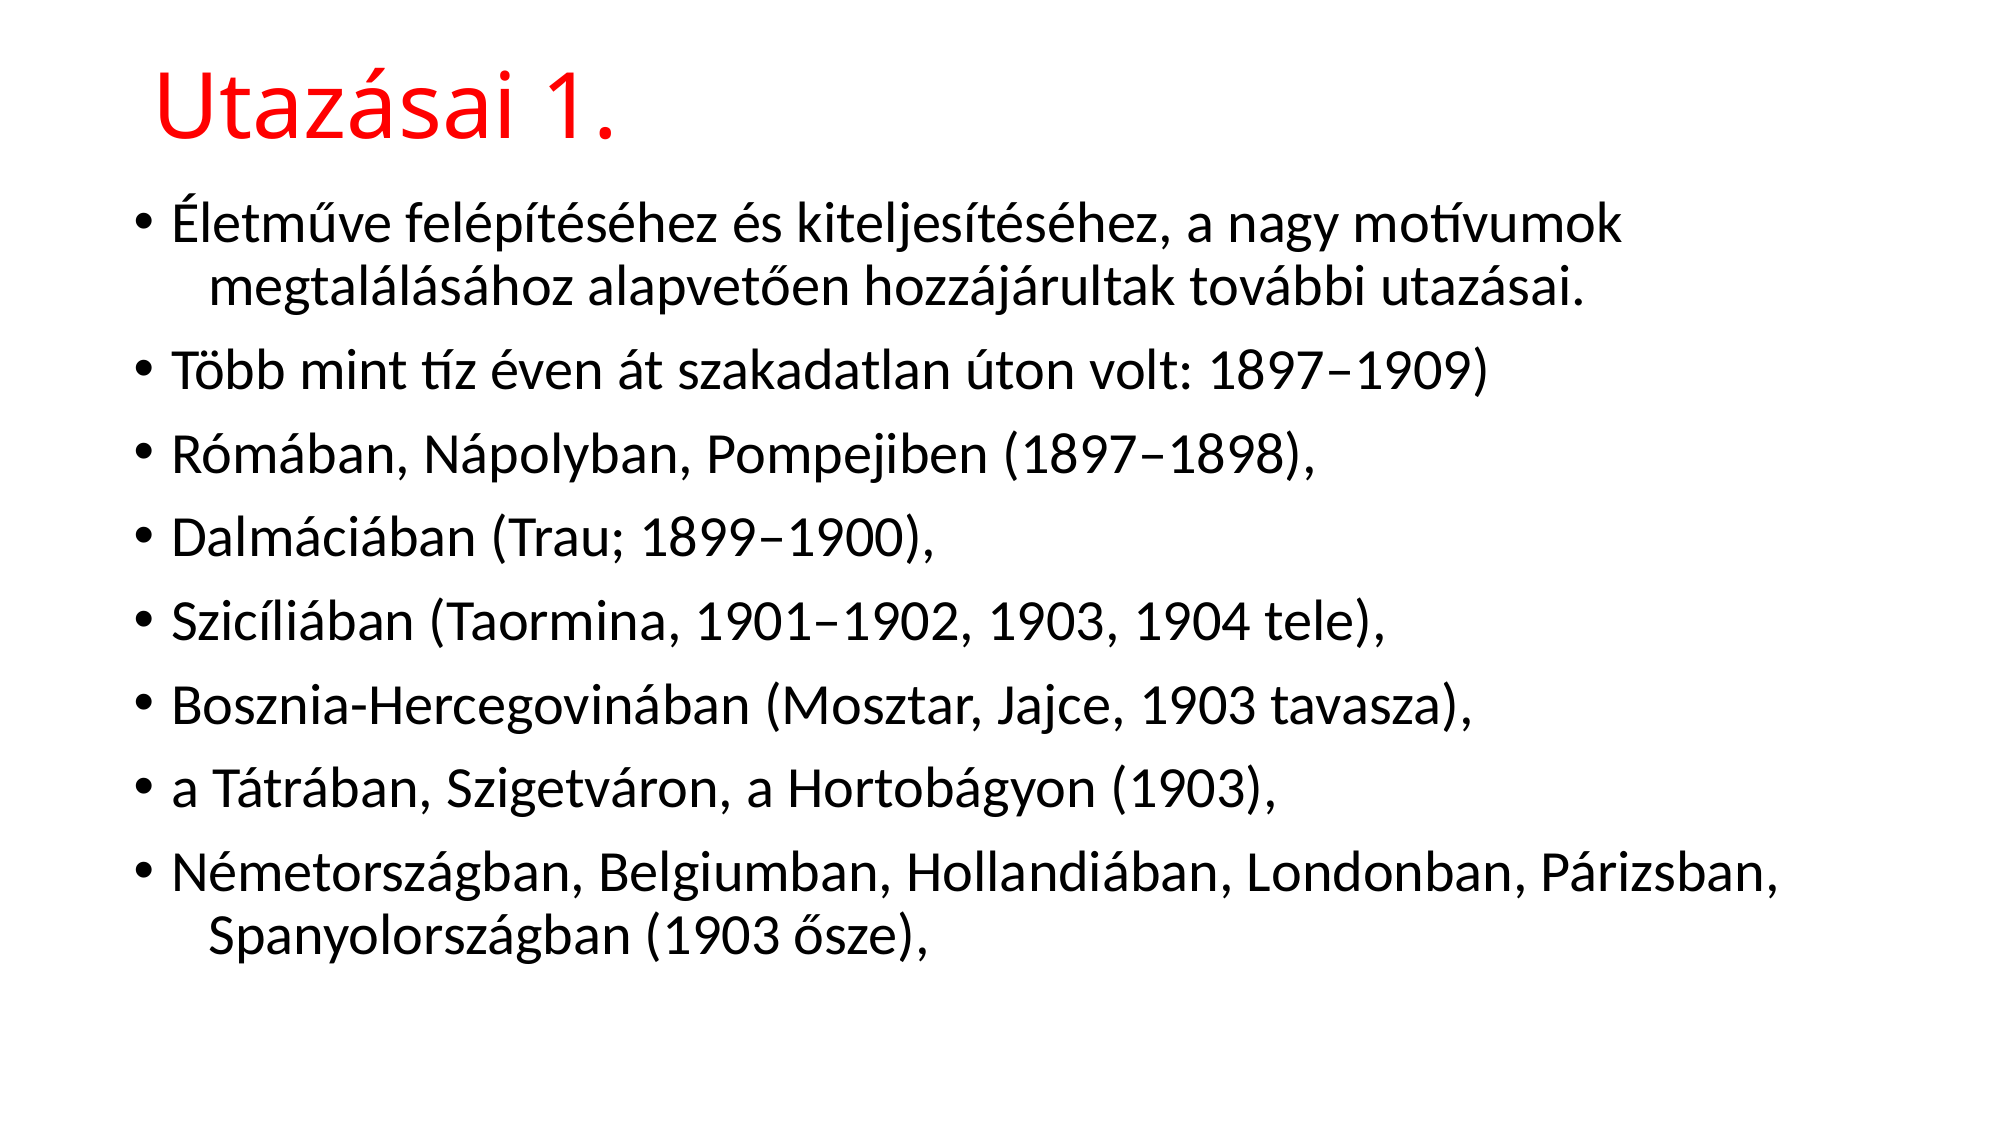

# Utazásai 1.
Életműve felépítéséhez és kiteljesítéséhez, a nagy motívumok megtalálásához alapvetően hozzájárultak további utazásai.
Több mint tíz éven át szakadatlan úton volt: 1897–1909)
Rómában, Nápolyban, Pompejiben (1897–1898),
Dalmáciában (Trau; 1899–1900),
Szicíliában (Taormina, 1901–1902, 1903, 1904 tele),
Bosznia-Hercegovinában (Mosztar, Jajce, 1903 tavasza),
a Tátrában, Szigetváron, a Hortobágyon (1903),
Németországban, Belgiumban, Hollandiában, Londonban, Párizsban, Spanyolországban (1903 ősze),